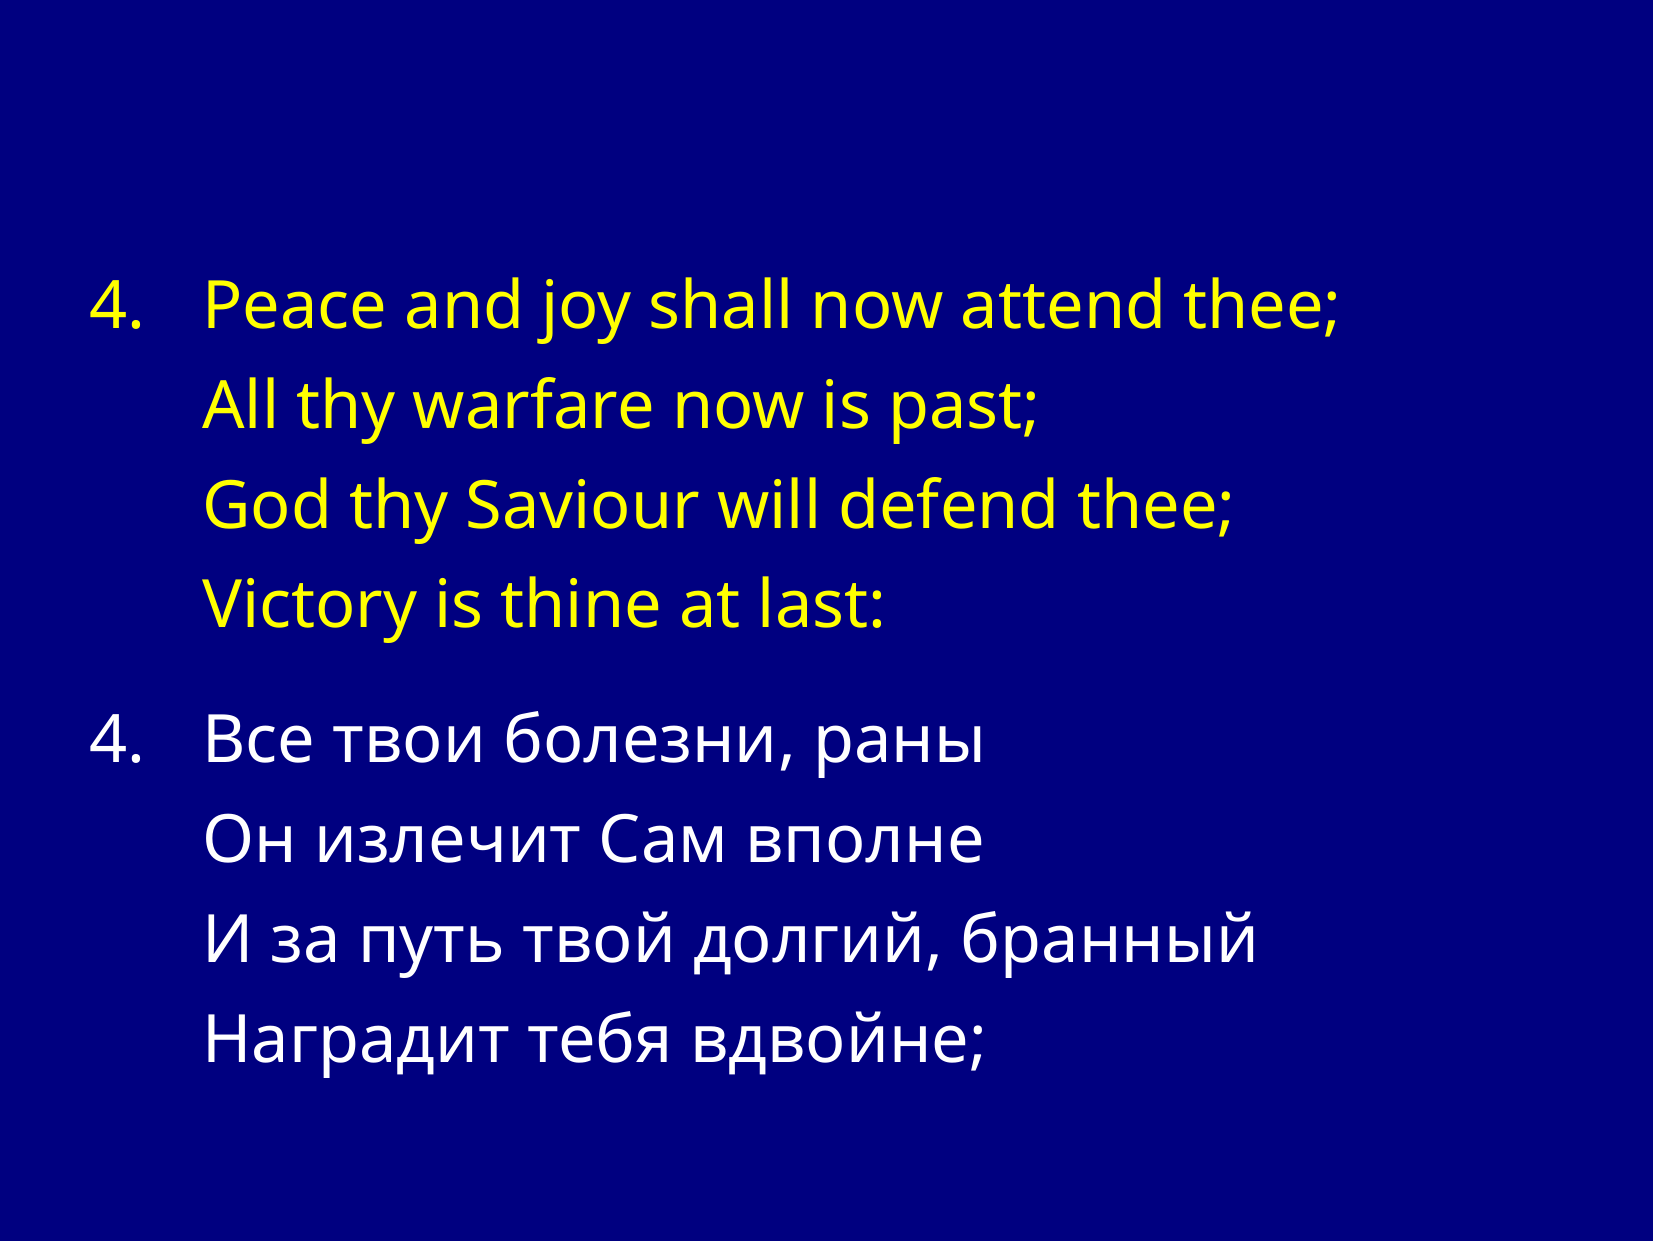

4.	Peace and joy shall now attend thee;
	All thy warfare now is past;
	God thy Saviour will defend thee;
	Victory is thine at last:
4.	Все твои болезни, раны
	Он излечит Сам вполне
	И за путь твой долгий, бранный
	Наградит тебя вдвойне;